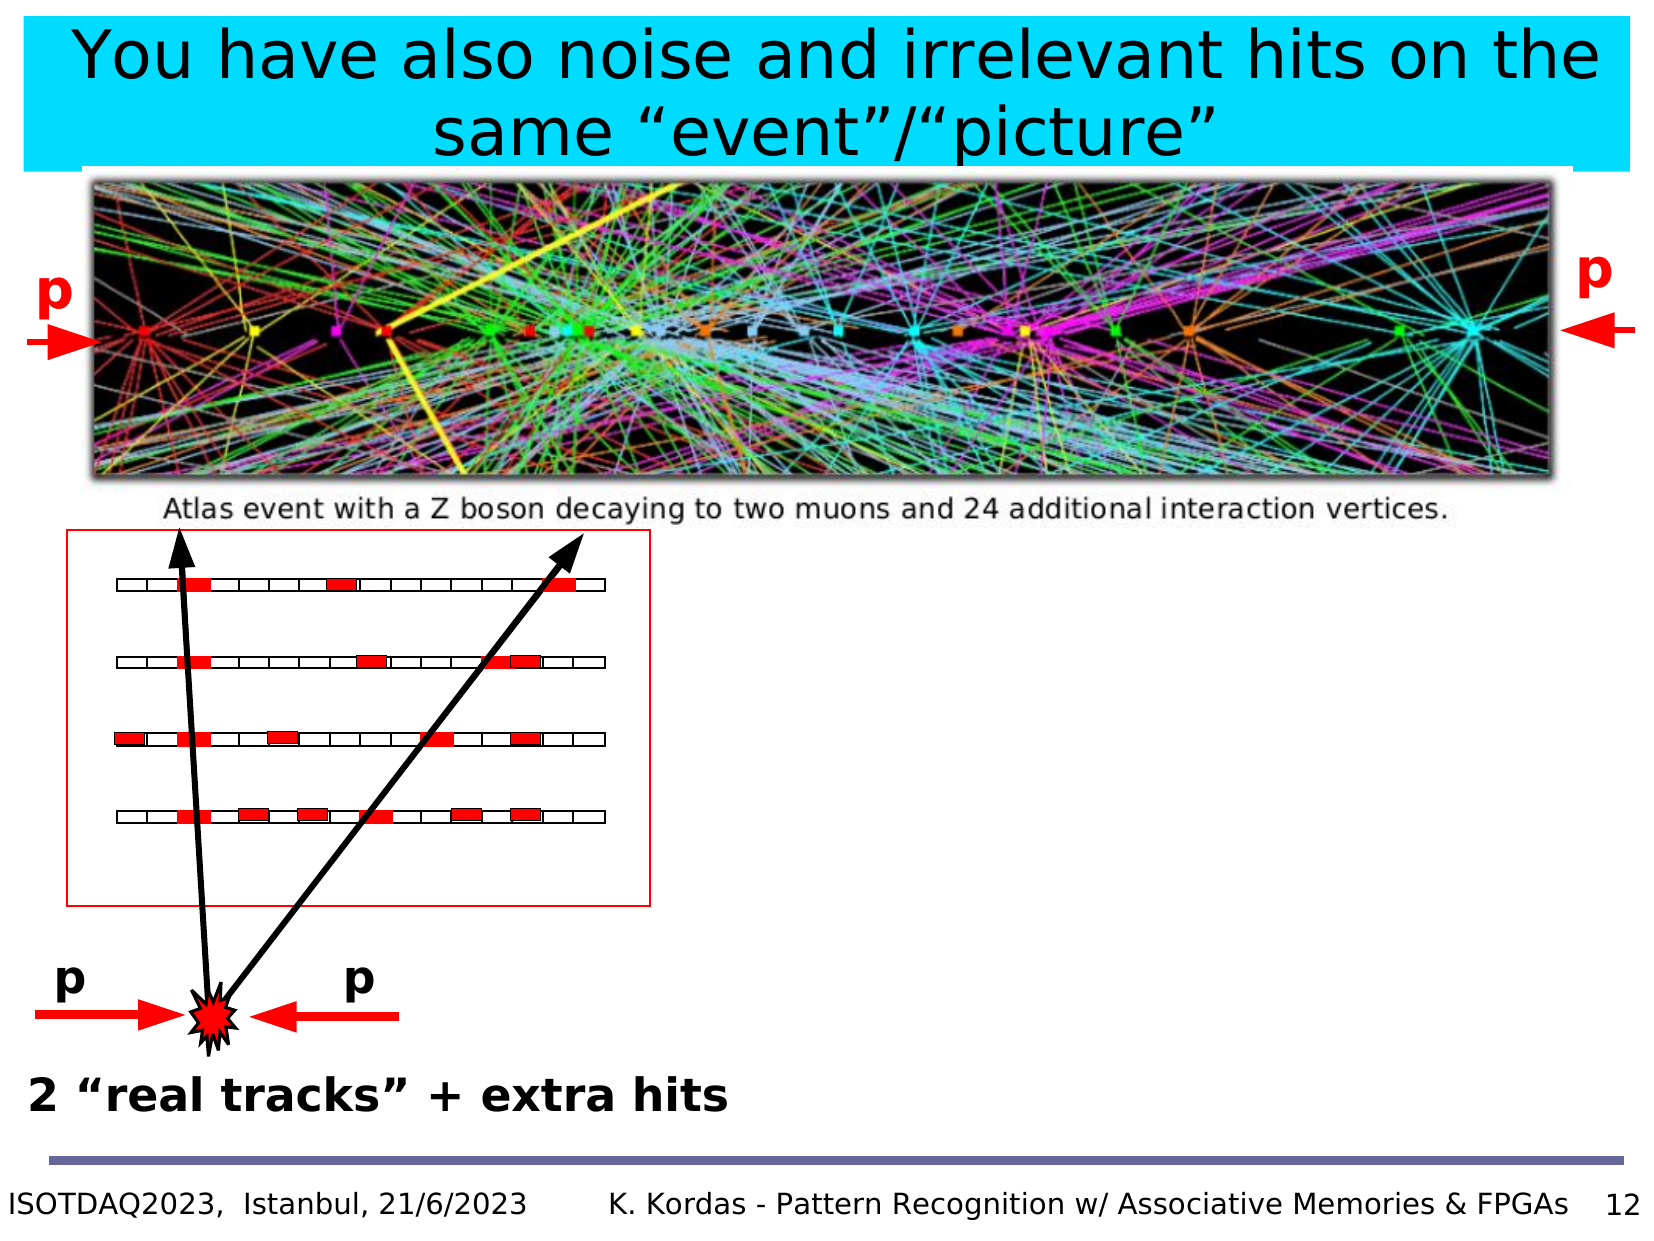

# You have also noise and irrelevant hits on the same “event”/“picture”
p
p
p
p
p
2 “real tracks” + extra hits
ISOTDAQ2023, Istanbul, 21/6/2023
K. Kordas - Pattern Recognition w/ Associative Memories & FPGAs
12